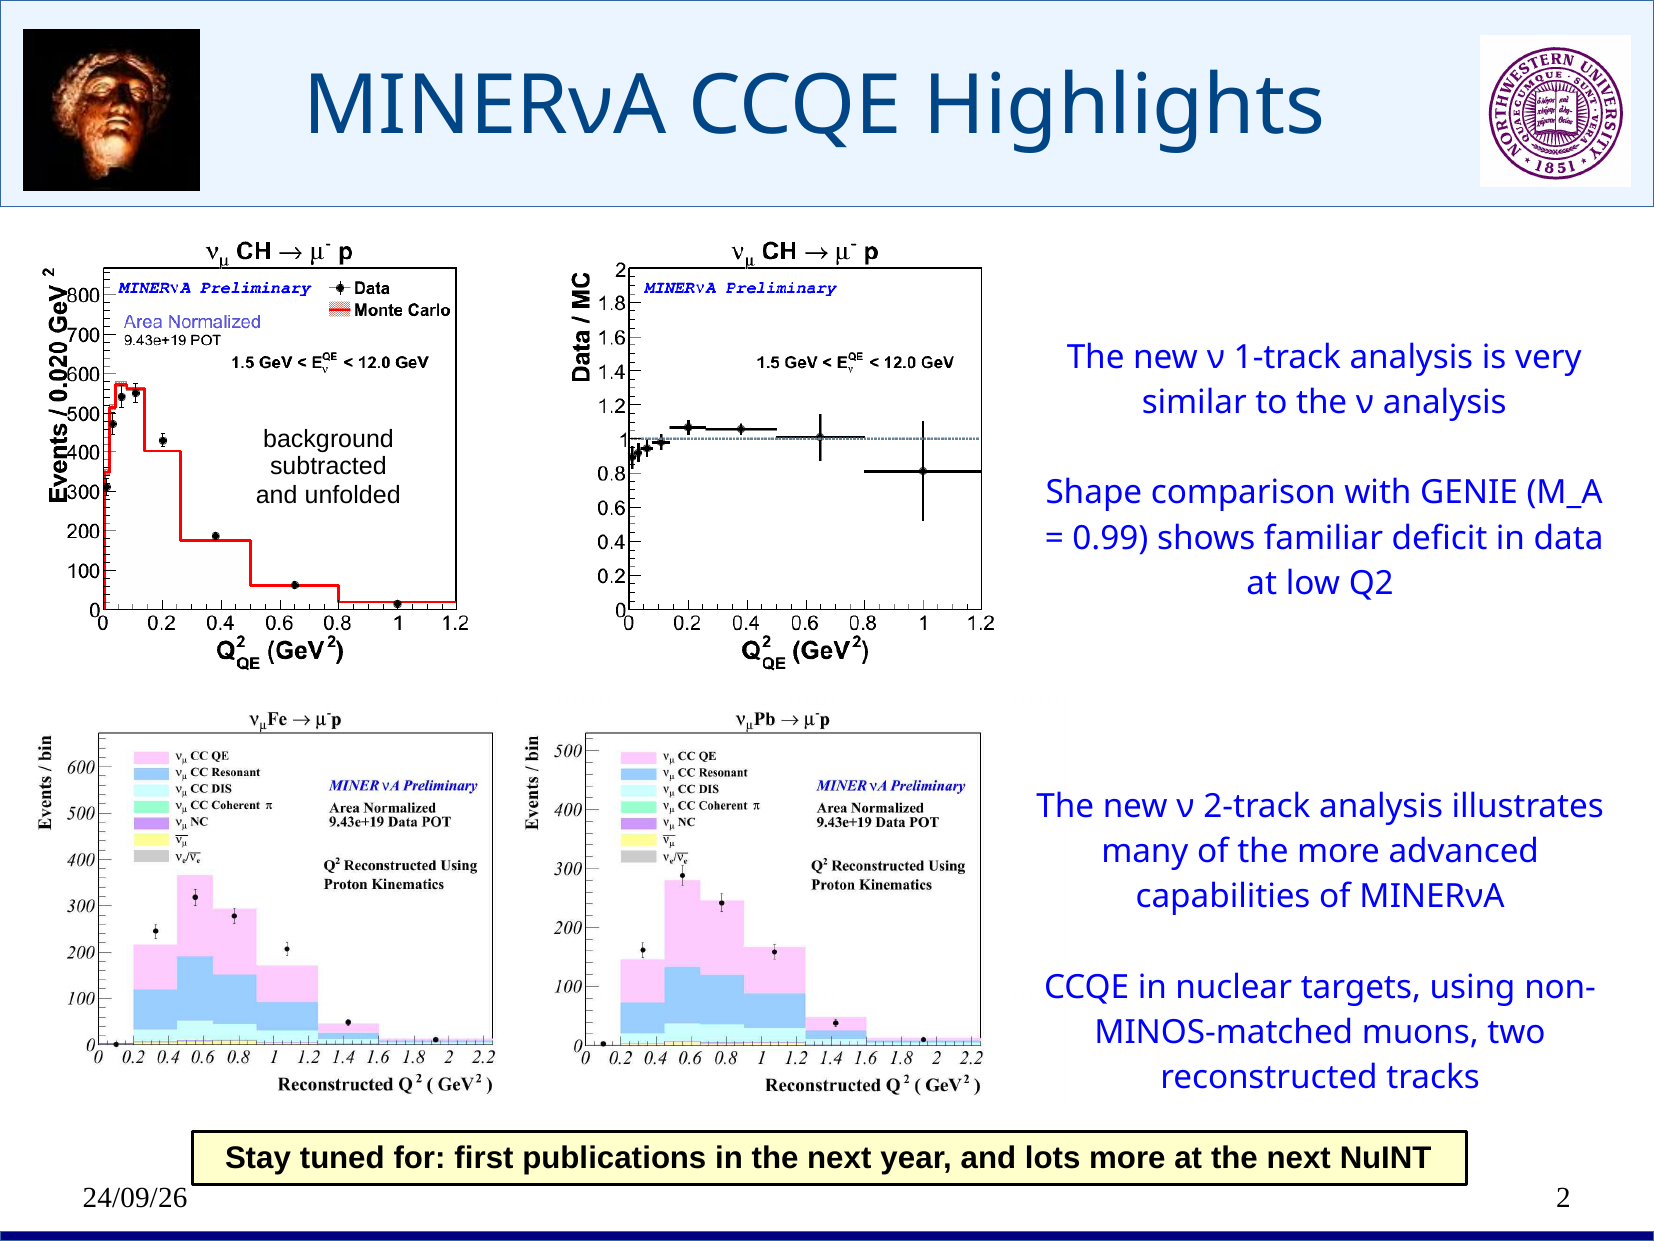

# MINERνA CCQE Highlights
The new ν 1-track analysis is very similar to the ν analysis
Shape comparison with GENIE (M_A = 0.99) shows familiar deficit in data at low Q2
background subtracted and unfolded
The new ν 2-track analysis illustrates many of the more advanced capabilities of MINERνA
CCQE in nuclear targets, using non-MINOS-matched muons, two reconstructed tracks
Stay tuned for: first publications in the next year, and lots more at the next NuINT
2